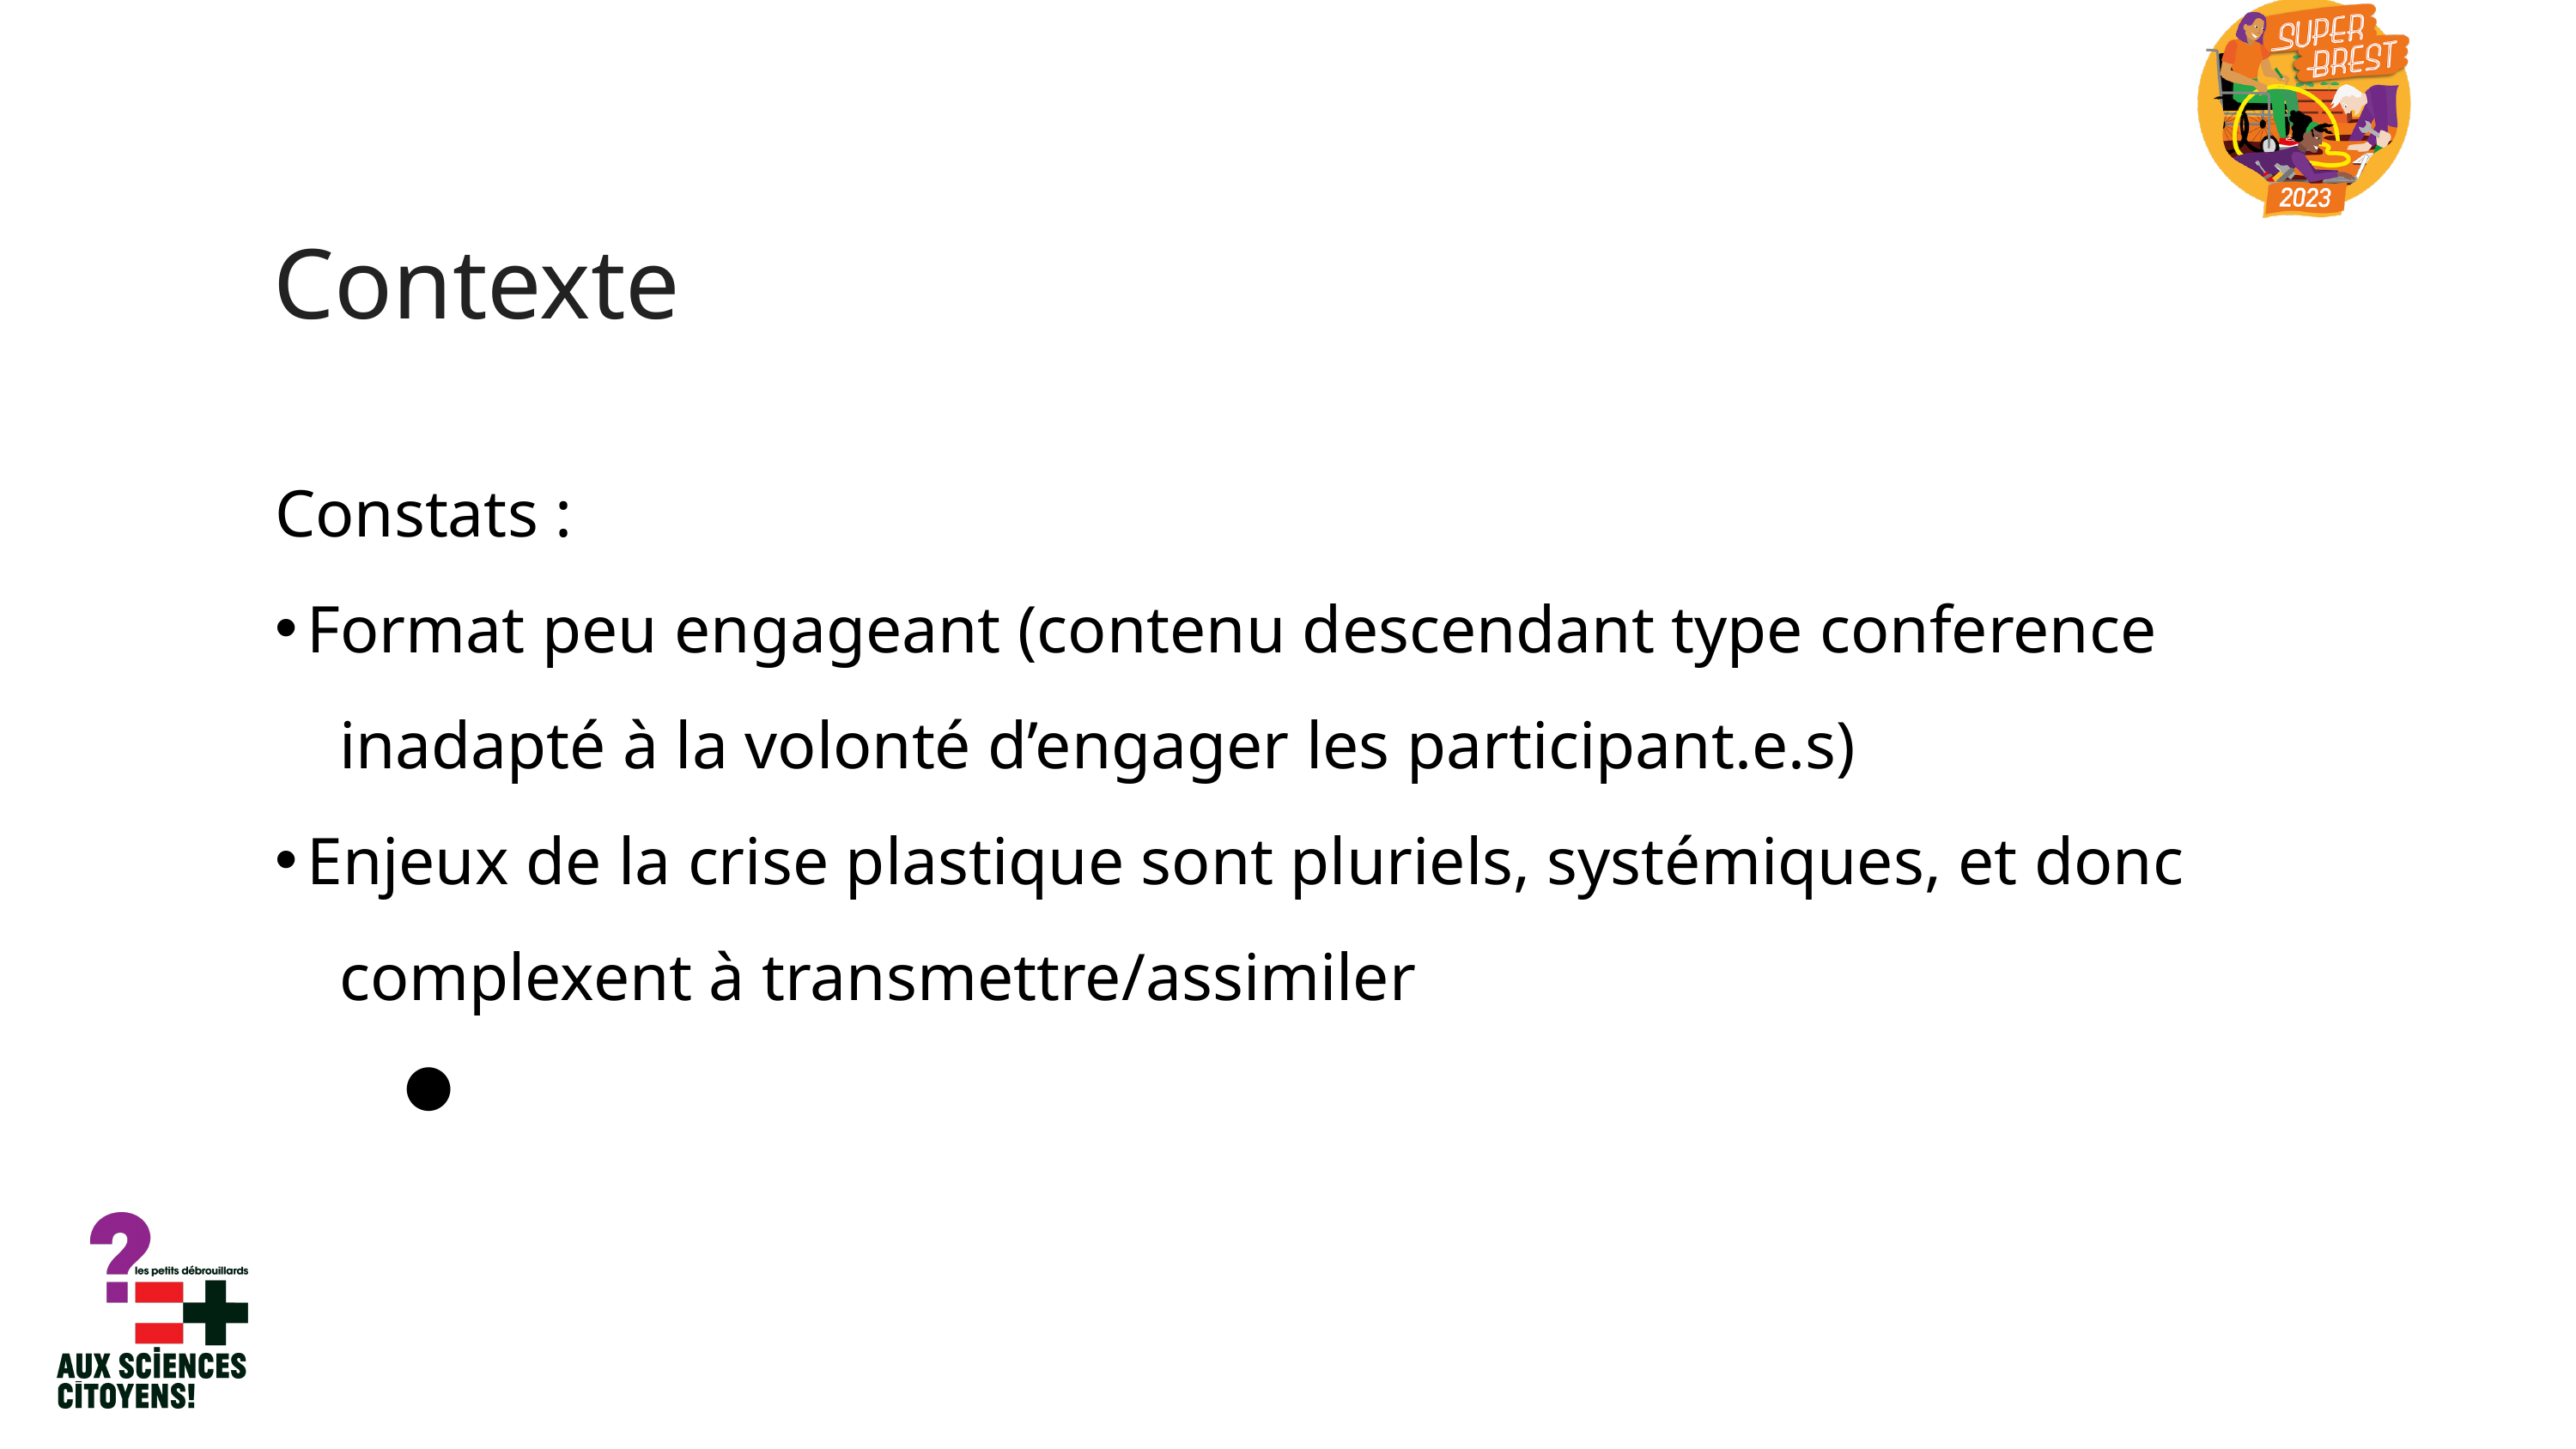

# Contexte
Constats :
Format peu engageant (contenu descendant type conference inadapté à la volonté d’engager les participant.e.s)
Enjeux de la crise plastique sont pluriels, systémiques, et donc complexent à transmettre/assimiler